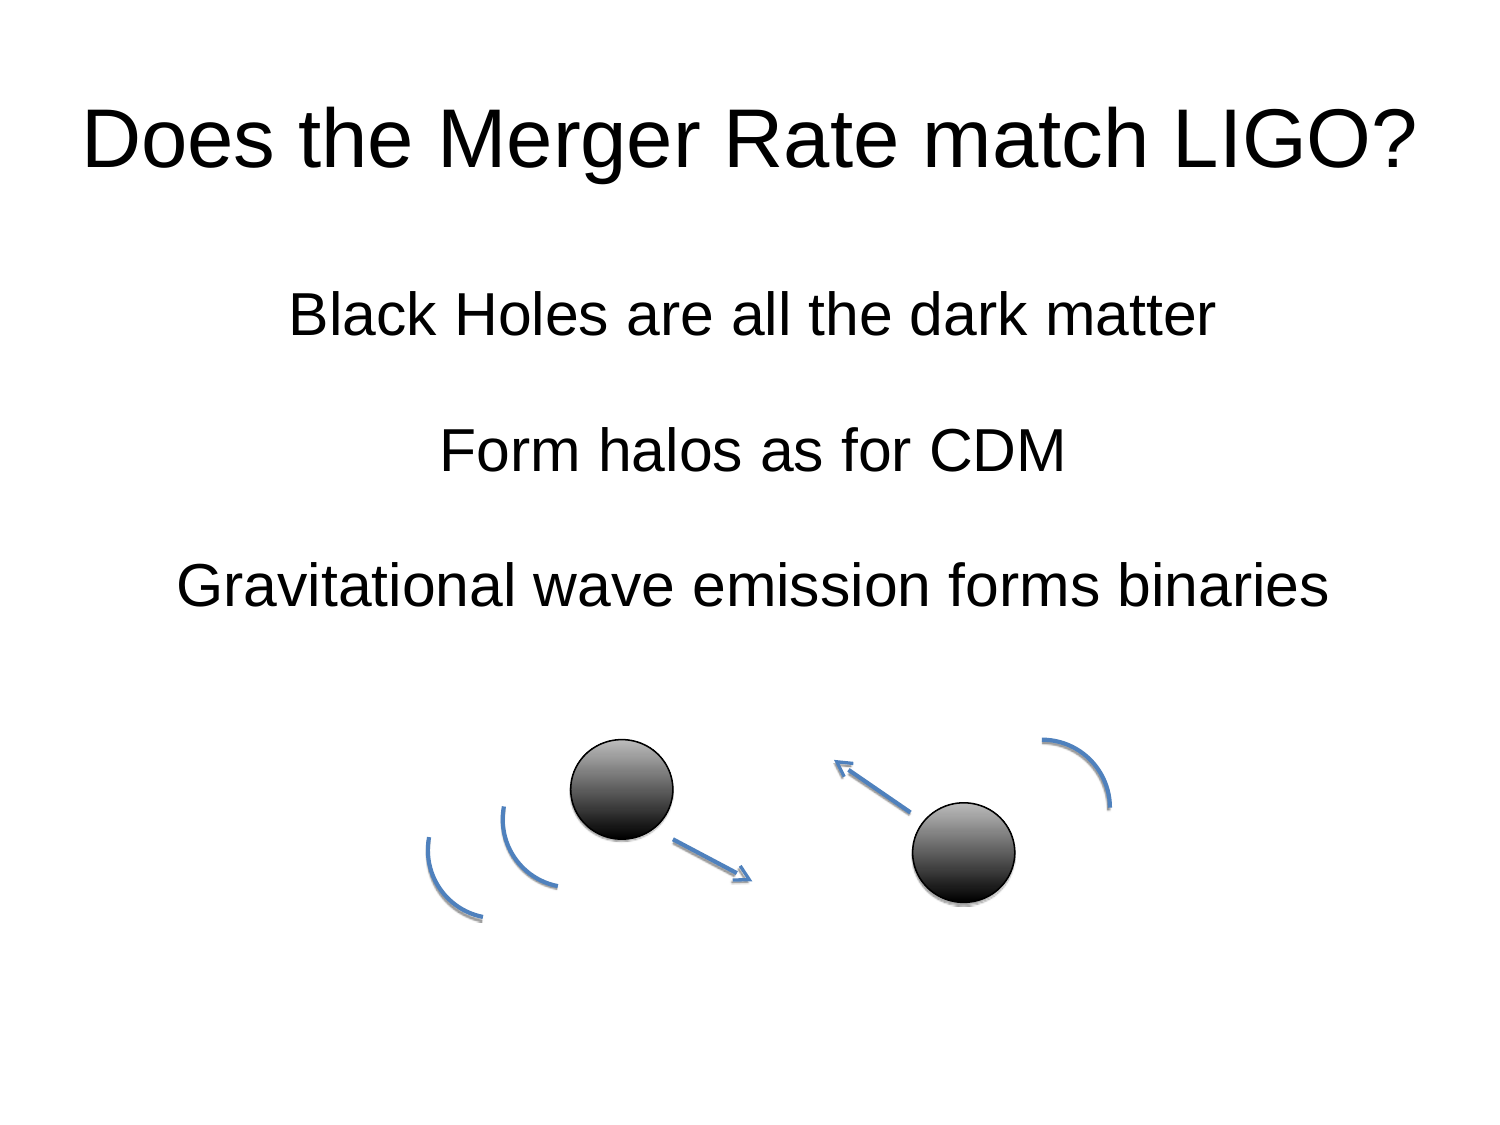

# Does the Merger Rate match LIGO?
Black Holes are all the dark matter
Form halos as for CDM
Gravitational wave emission forms binaries